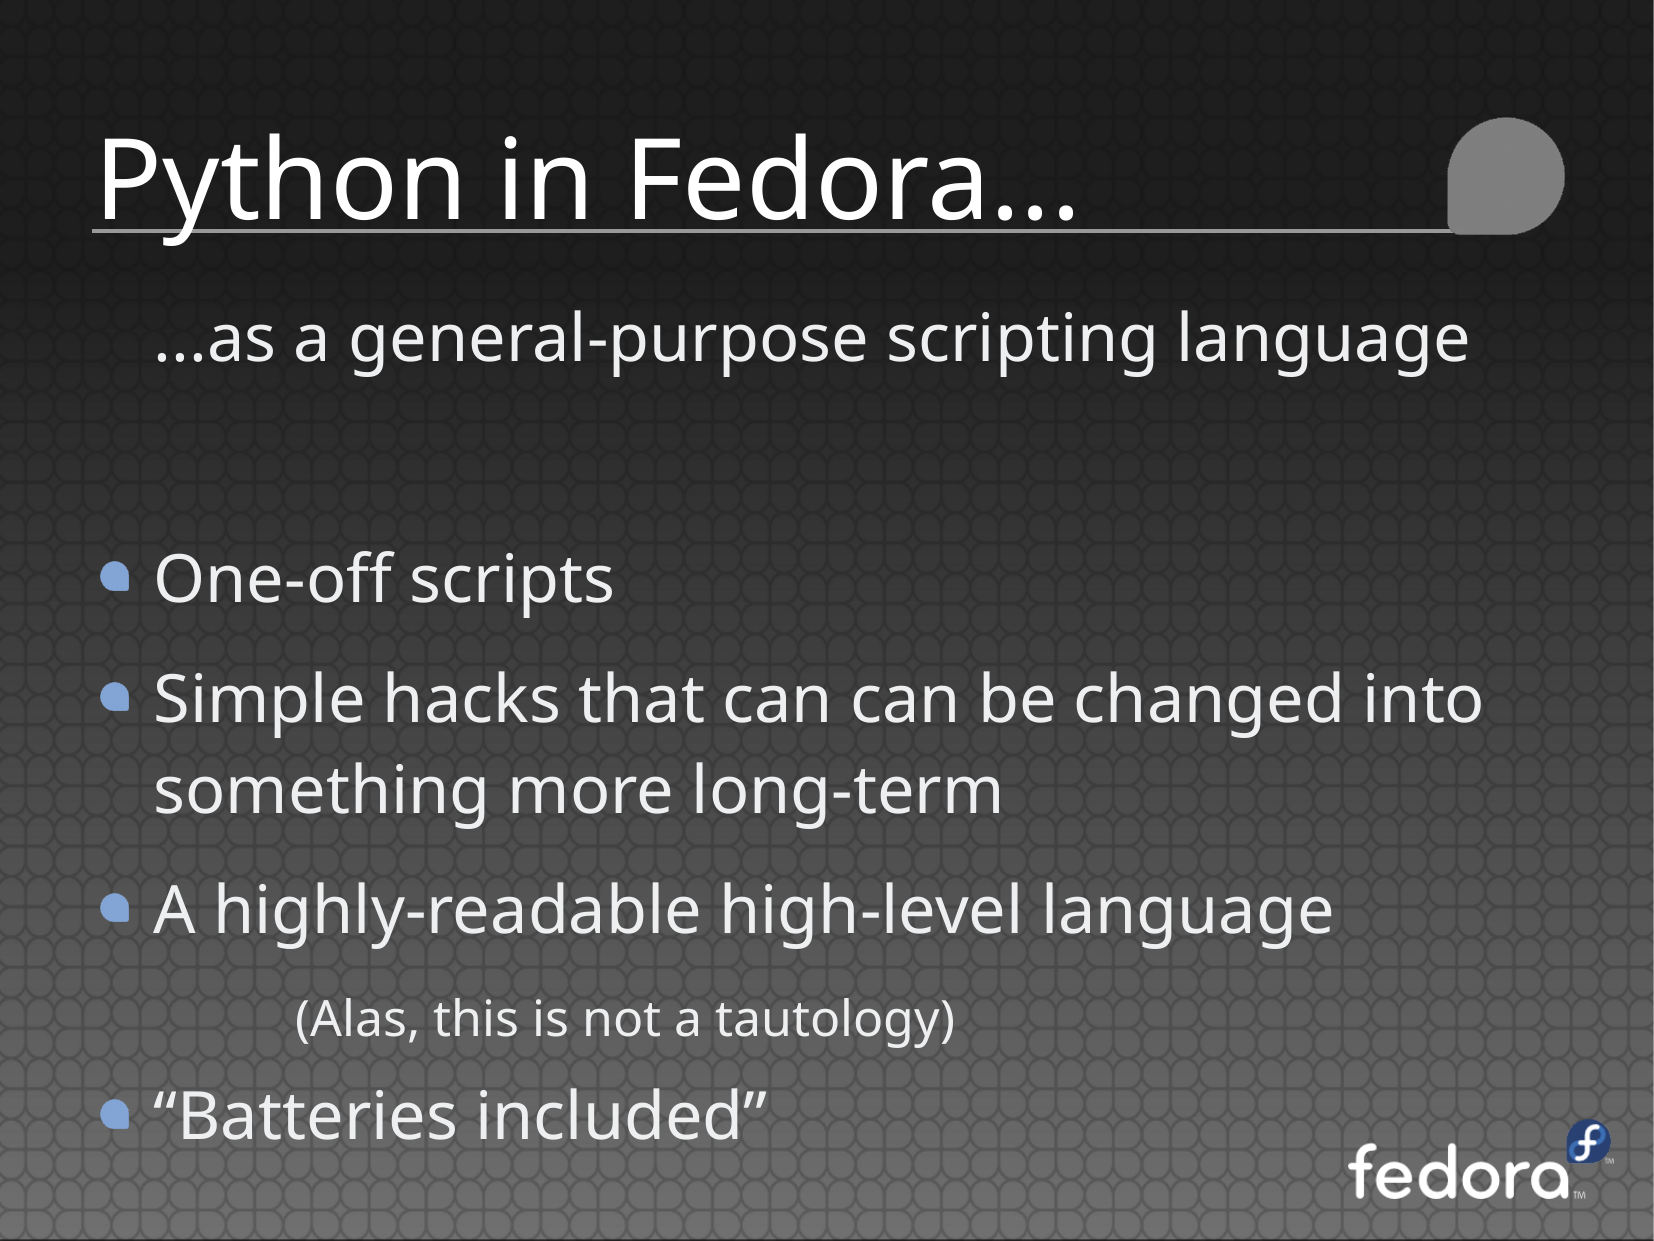

Python in Fedora...
# ...as a general-purpose scripting language
One-off scripts
Simple hacks that can can be changed into something more long-term
A highly-readable high-level language
(Alas, this is not a tautology)
“Batteries included”